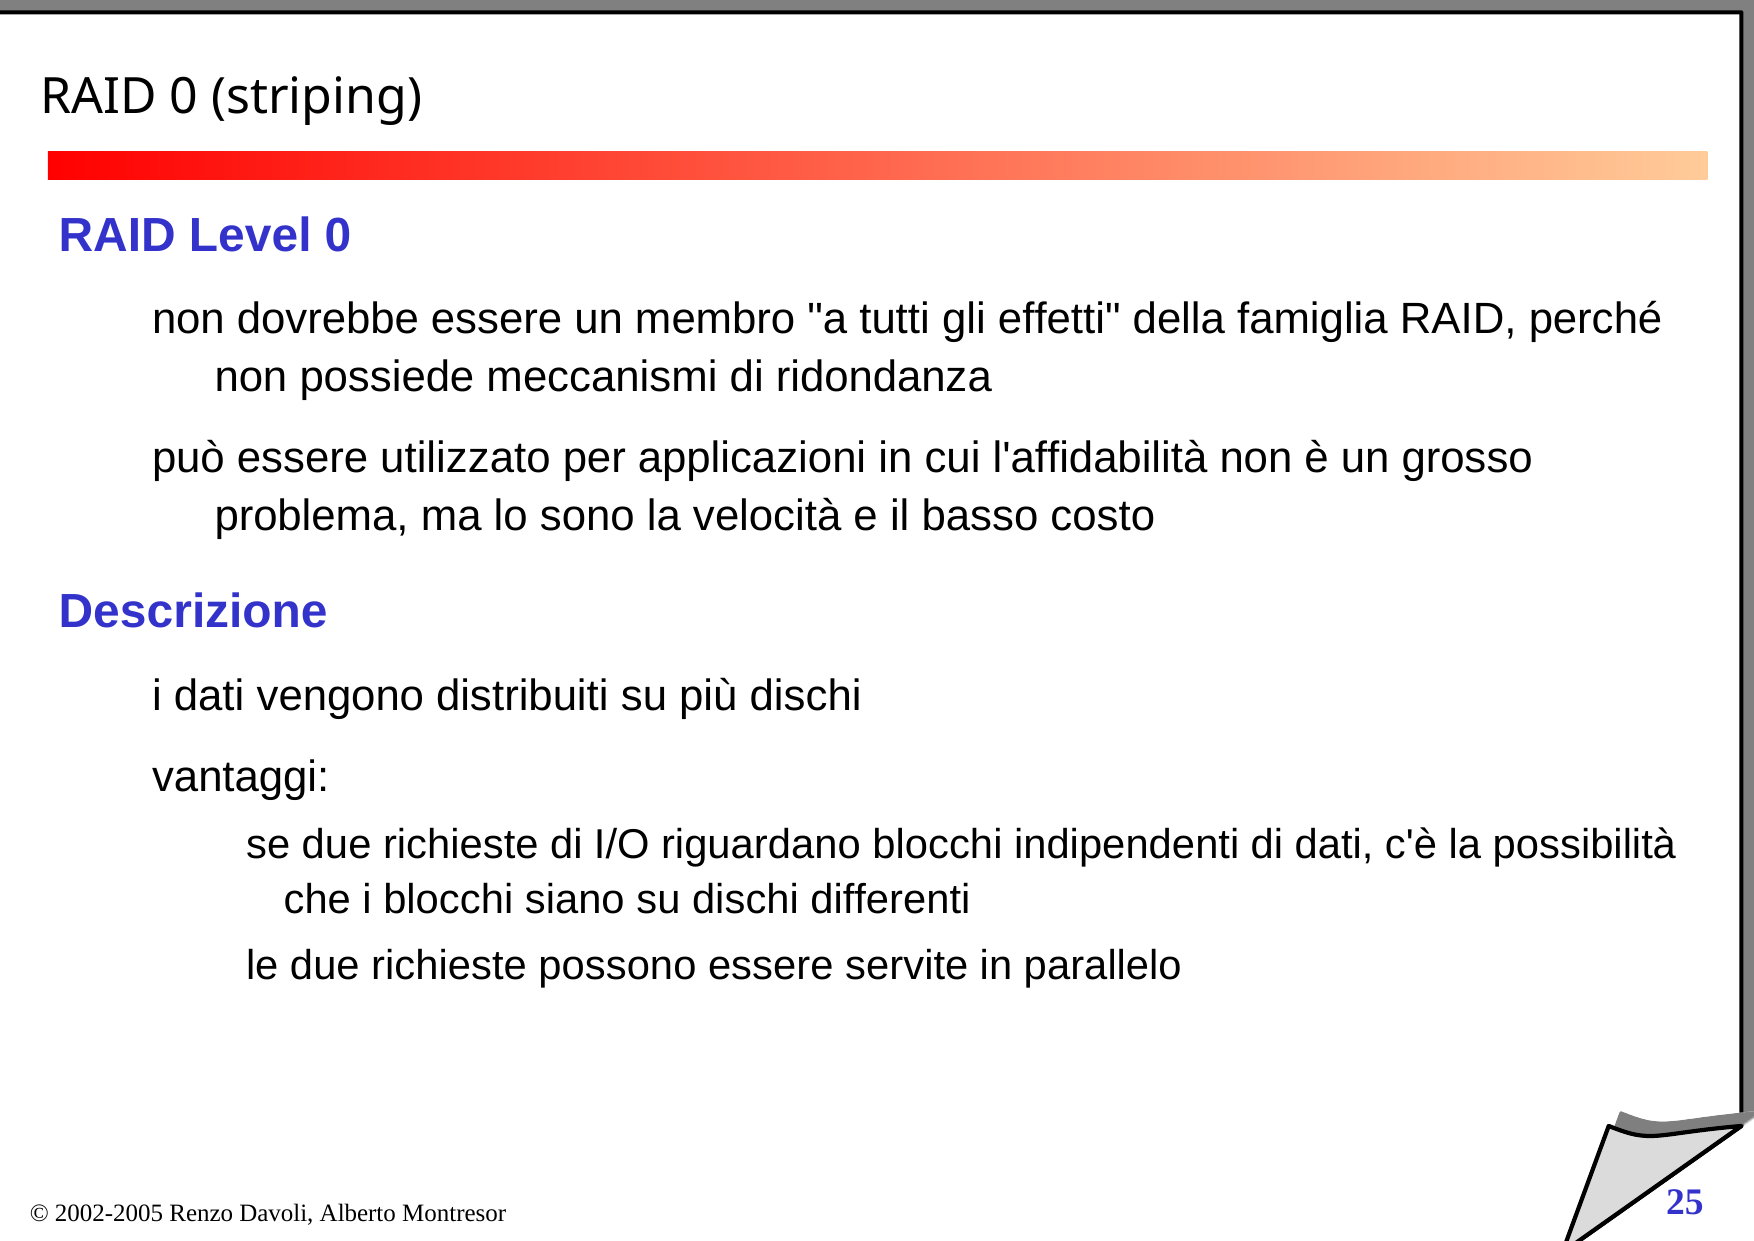

# RAID 0 (striping)
RAID Level 0
non dovrebbe essere un membro "a tutti gli effetti" della famiglia RAID, perché non possiede meccanismi di ridondanza
può essere utilizzato per applicazioni in cui l'affidabilità non è un grosso problema, ma lo sono la velocità e il basso costo
Descrizione
i dati vengono distribuiti su più dischi
vantaggi:
se due richieste di I/O riguardano blocchi indipendenti di dati, c'è la possibilità che i blocchi siano su dischi differenti
le due richieste possono essere servite in parallelo